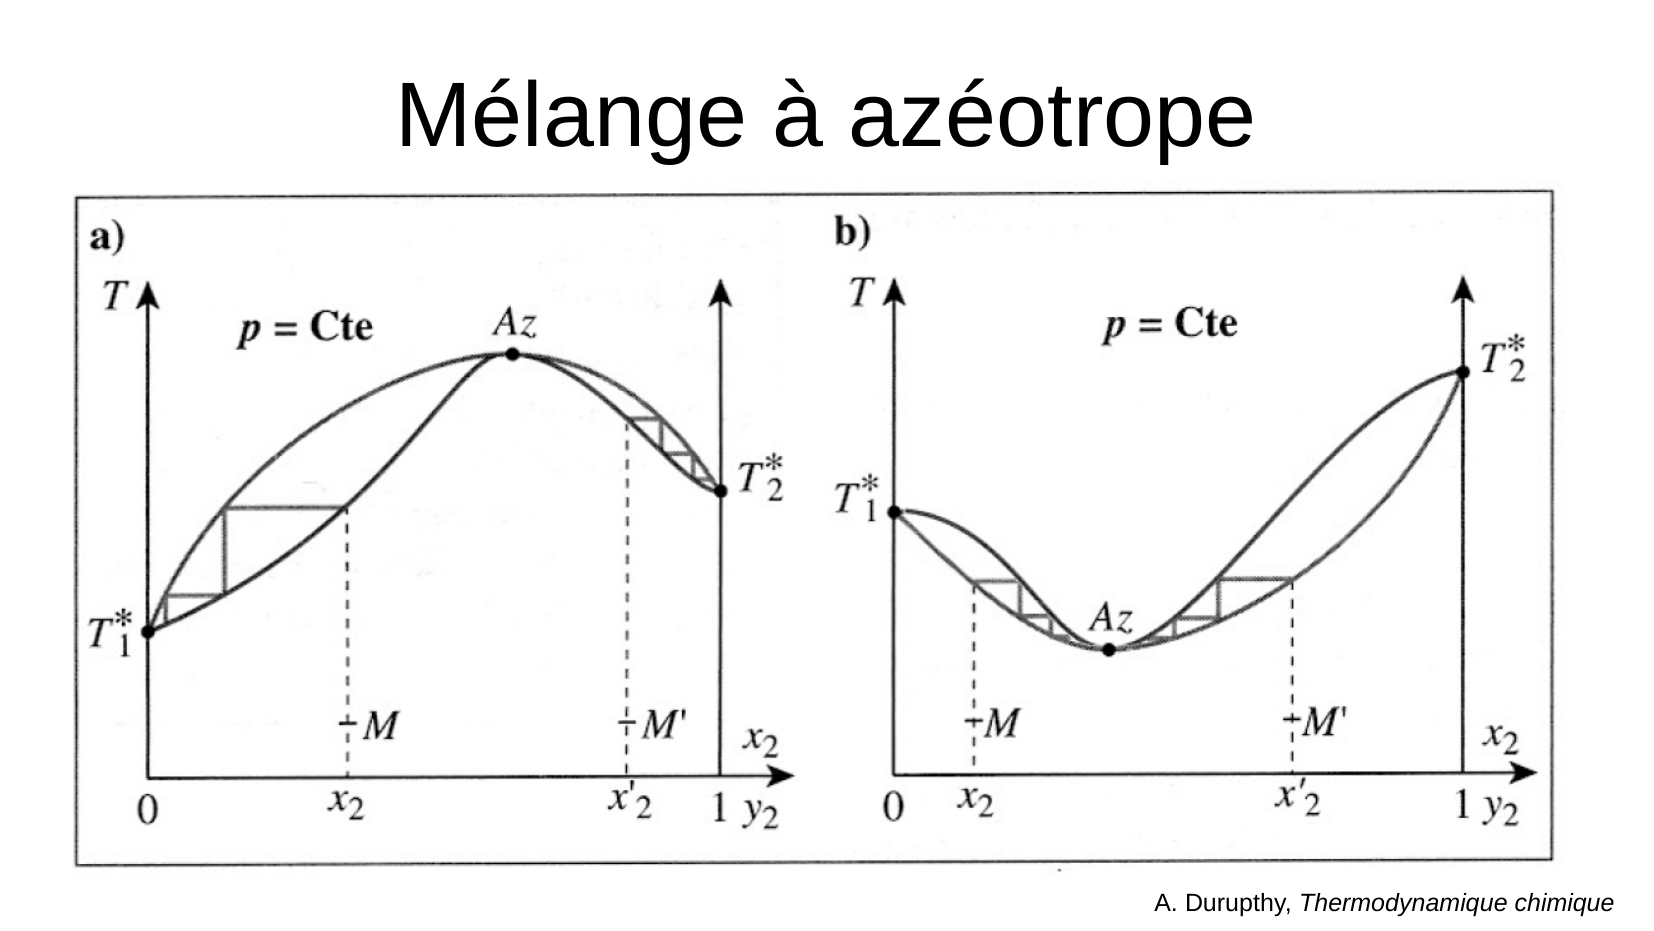

# Mélange à azéotrope
A. Durupthy, Thermodynamique chimique